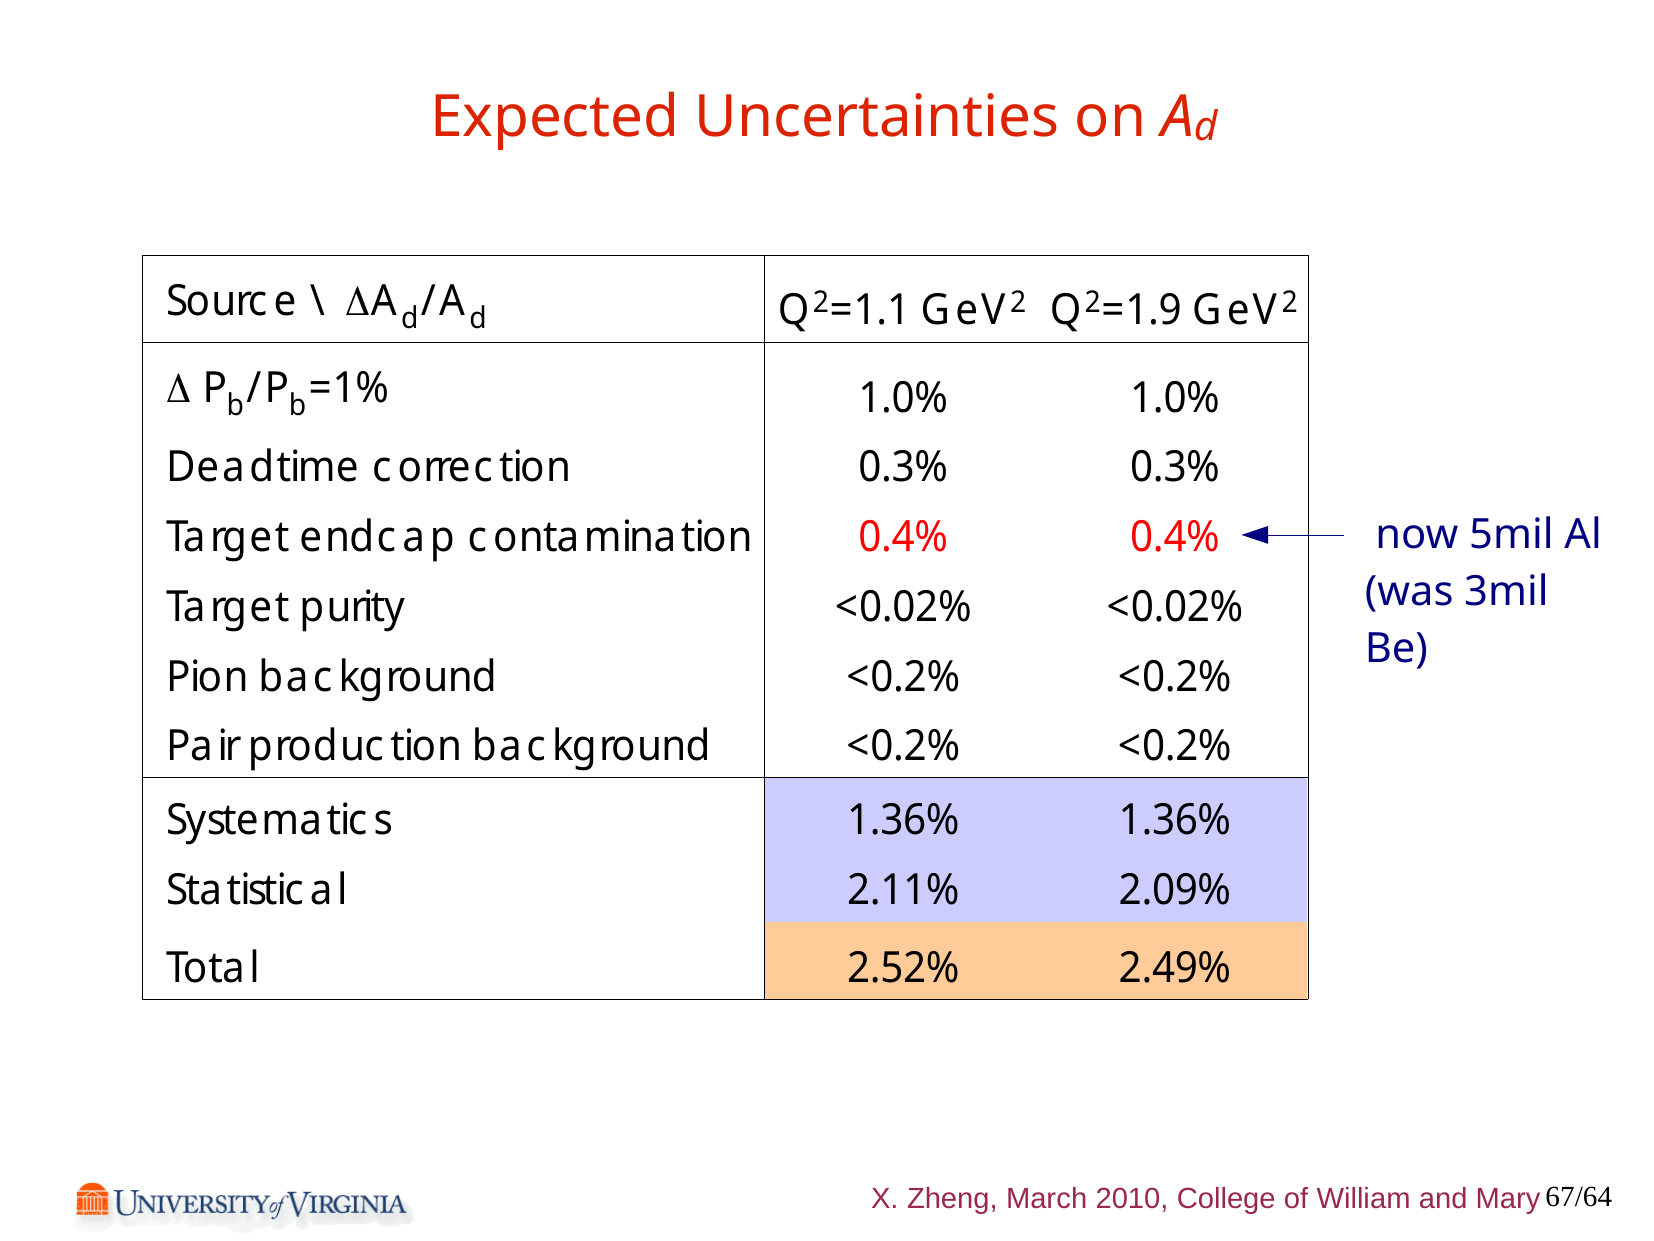

# Expected Uncertainties on Ad
 now 5mil Al (was 3mil Be)